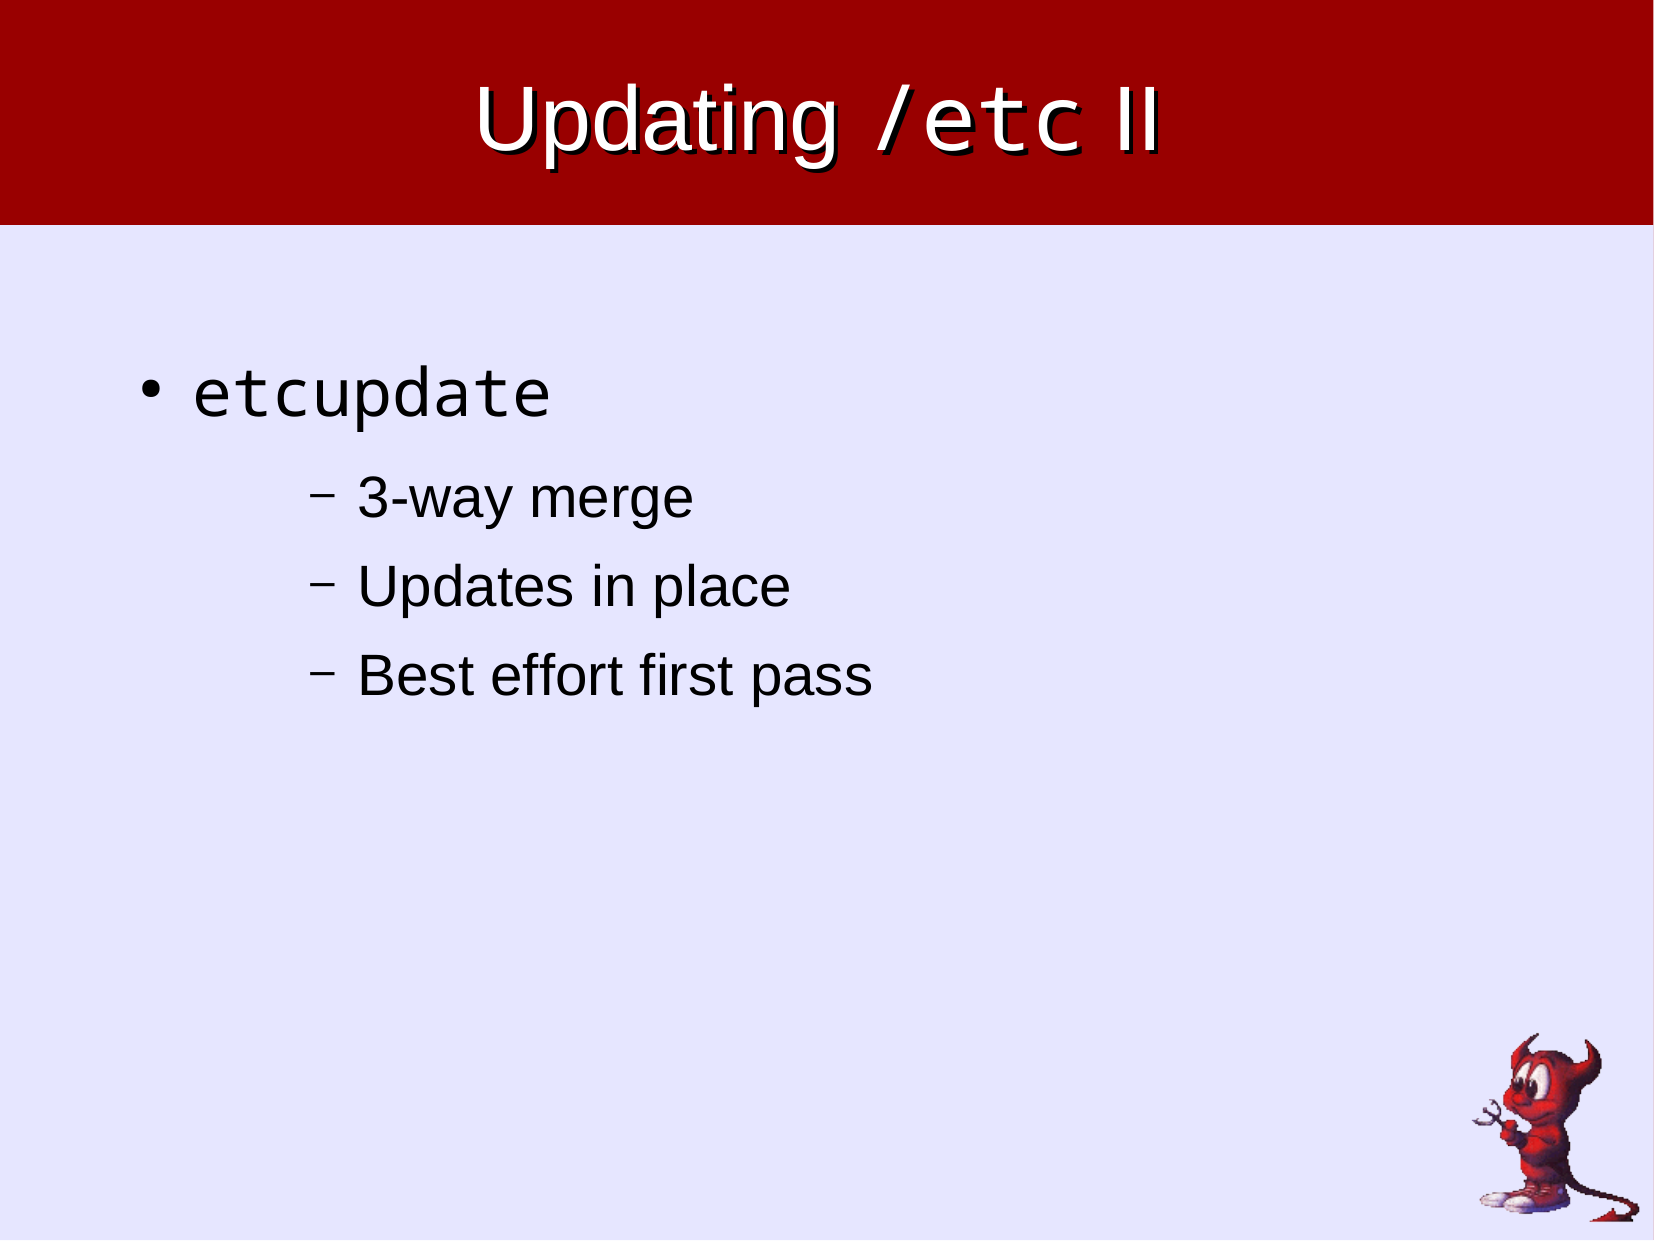

# Updating /etc II
etcupdate
3-way merge
Updates in place
Best effort first pass